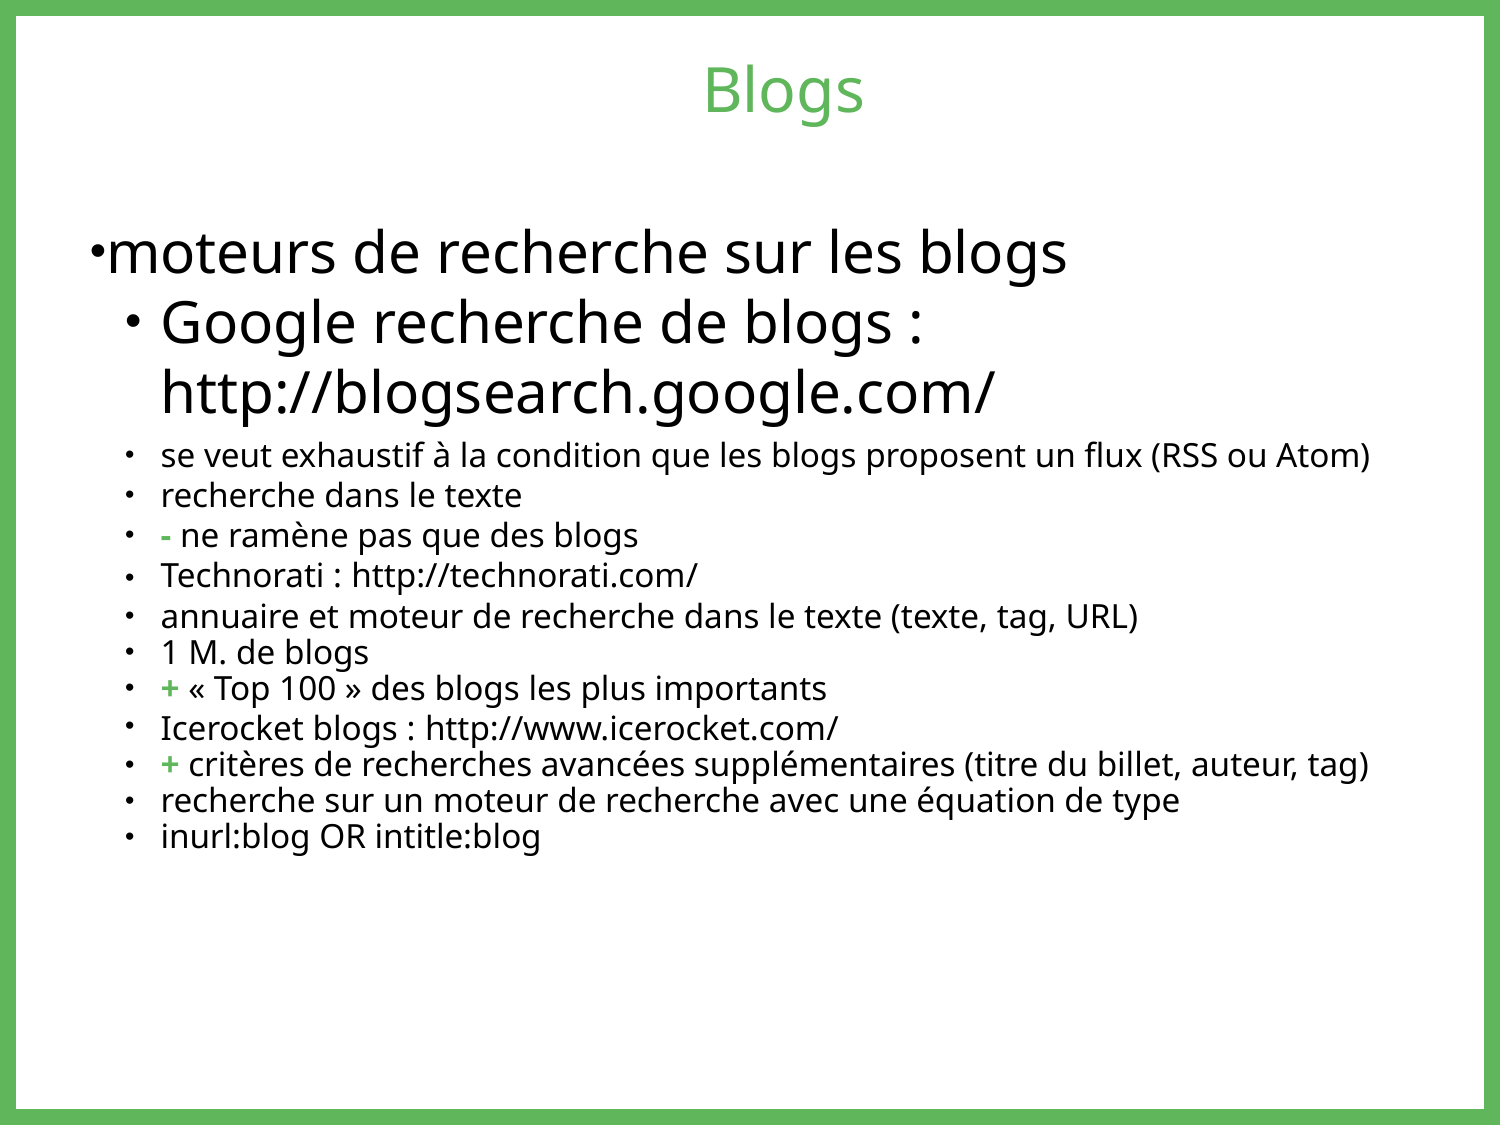

Blogs
moteurs de recherche sur les blogs
Google recherche de blogs : http://blogsearch.google.com/
se veut exhaustif à la condition que les blogs proposent un flux (RSS ou Atom)
recherche dans le texte
- ne ramène pas que des blogs
Technorati : http://technorati.com/
annuaire et moteur de recherche dans le texte (texte, tag, URL)
1 M. de blogs
+ « Top 100 » des blogs les plus importants
Icerocket blogs : http://www.icerocket.com/
+ critères de recherches avancées supplémentaires (titre du billet, auteur, tag)
recherche sur un moteur de recherche avec une équation de type
inurl:blog OR intitle:blog